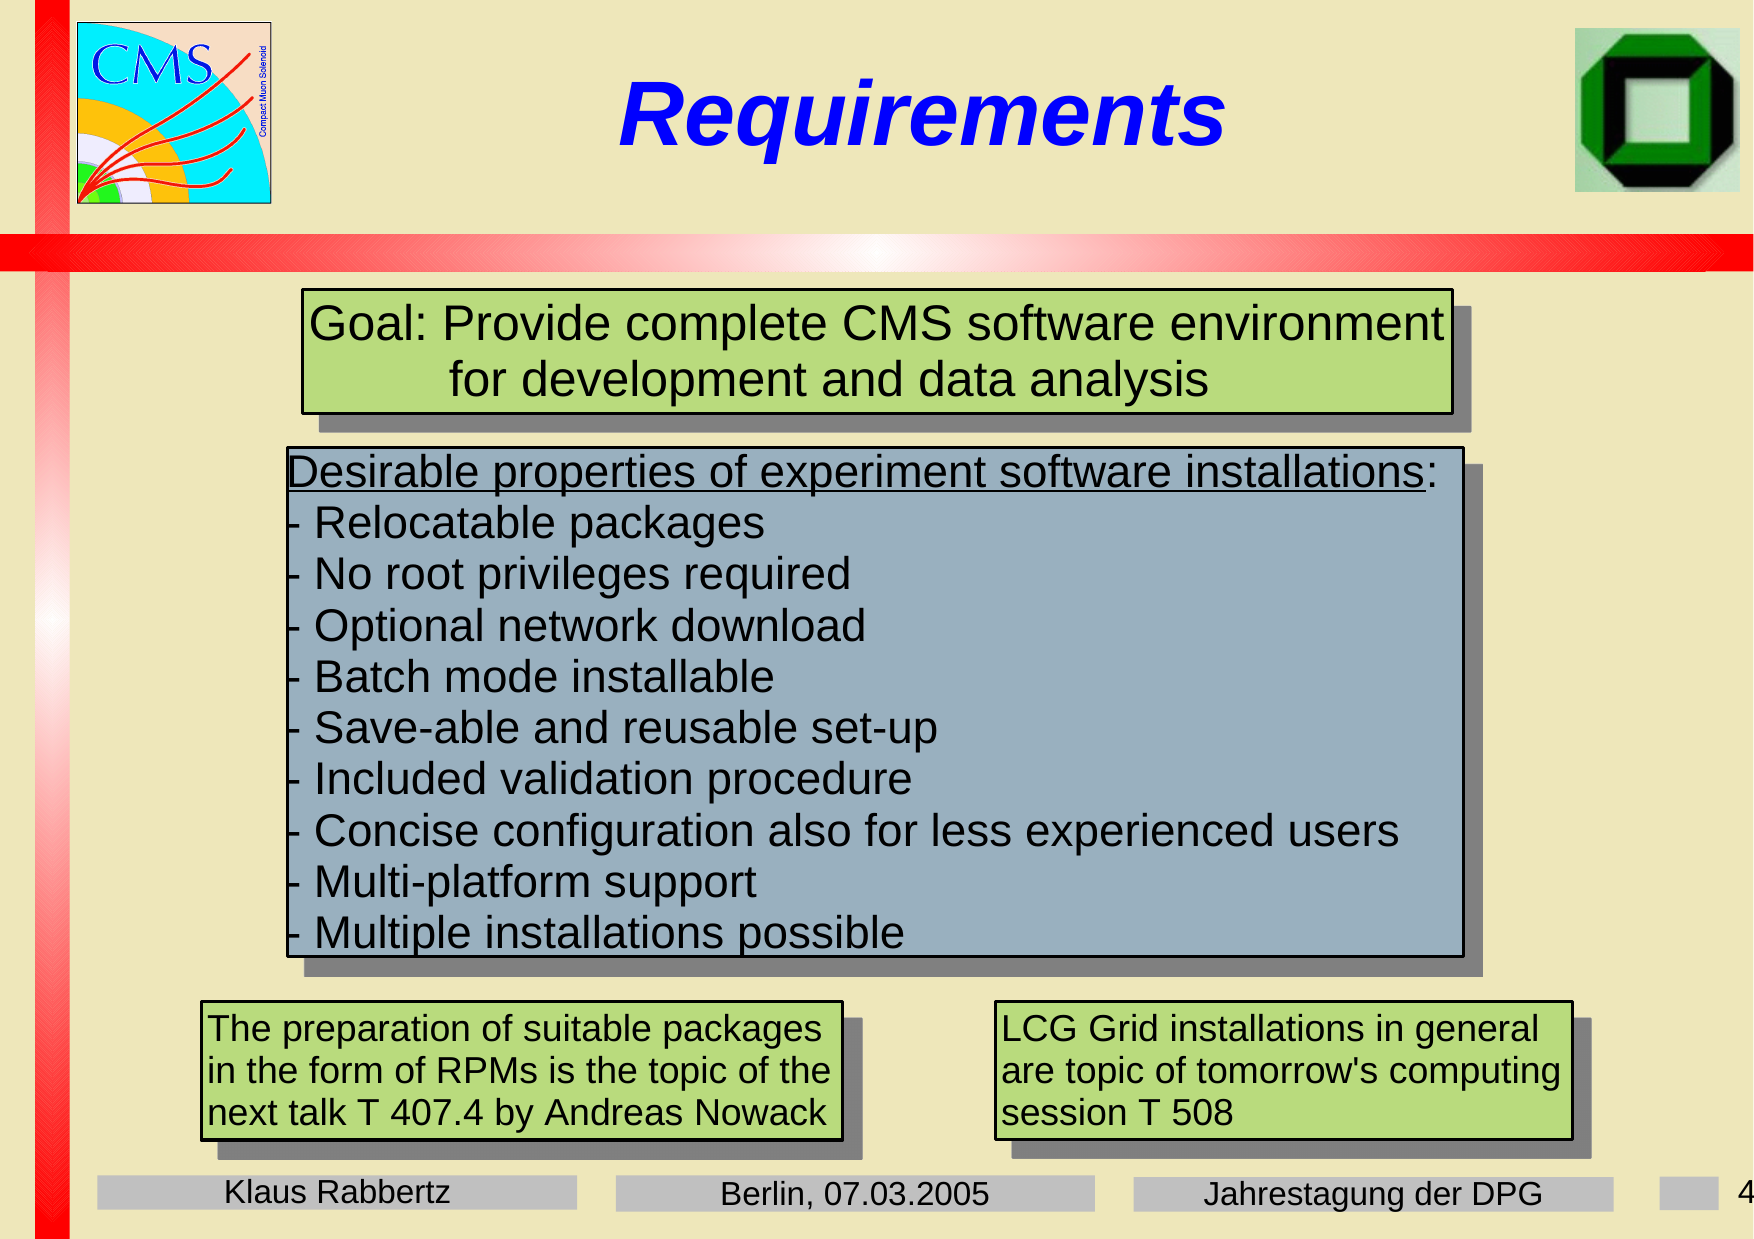

# Requirements
Goal: Provide complete CMS software environment
 for development and data analysis
Desirable properties of experiment software installations:
- Relocatable packages
- No root privileges required
- Optional network download
- Batch mode installable
- Save-able and reusable set-up
- Included validation procedure
- Concise configuration also for less experienced users
- Multi-platform support
- Multiple installations possible
The preparation of suitable packages
in the form of RPMs is the topic of the
next talk T 407.4 by Andreas Nowack
LCG Grid installations in general
are topic of tomorrow's computing
session T 508